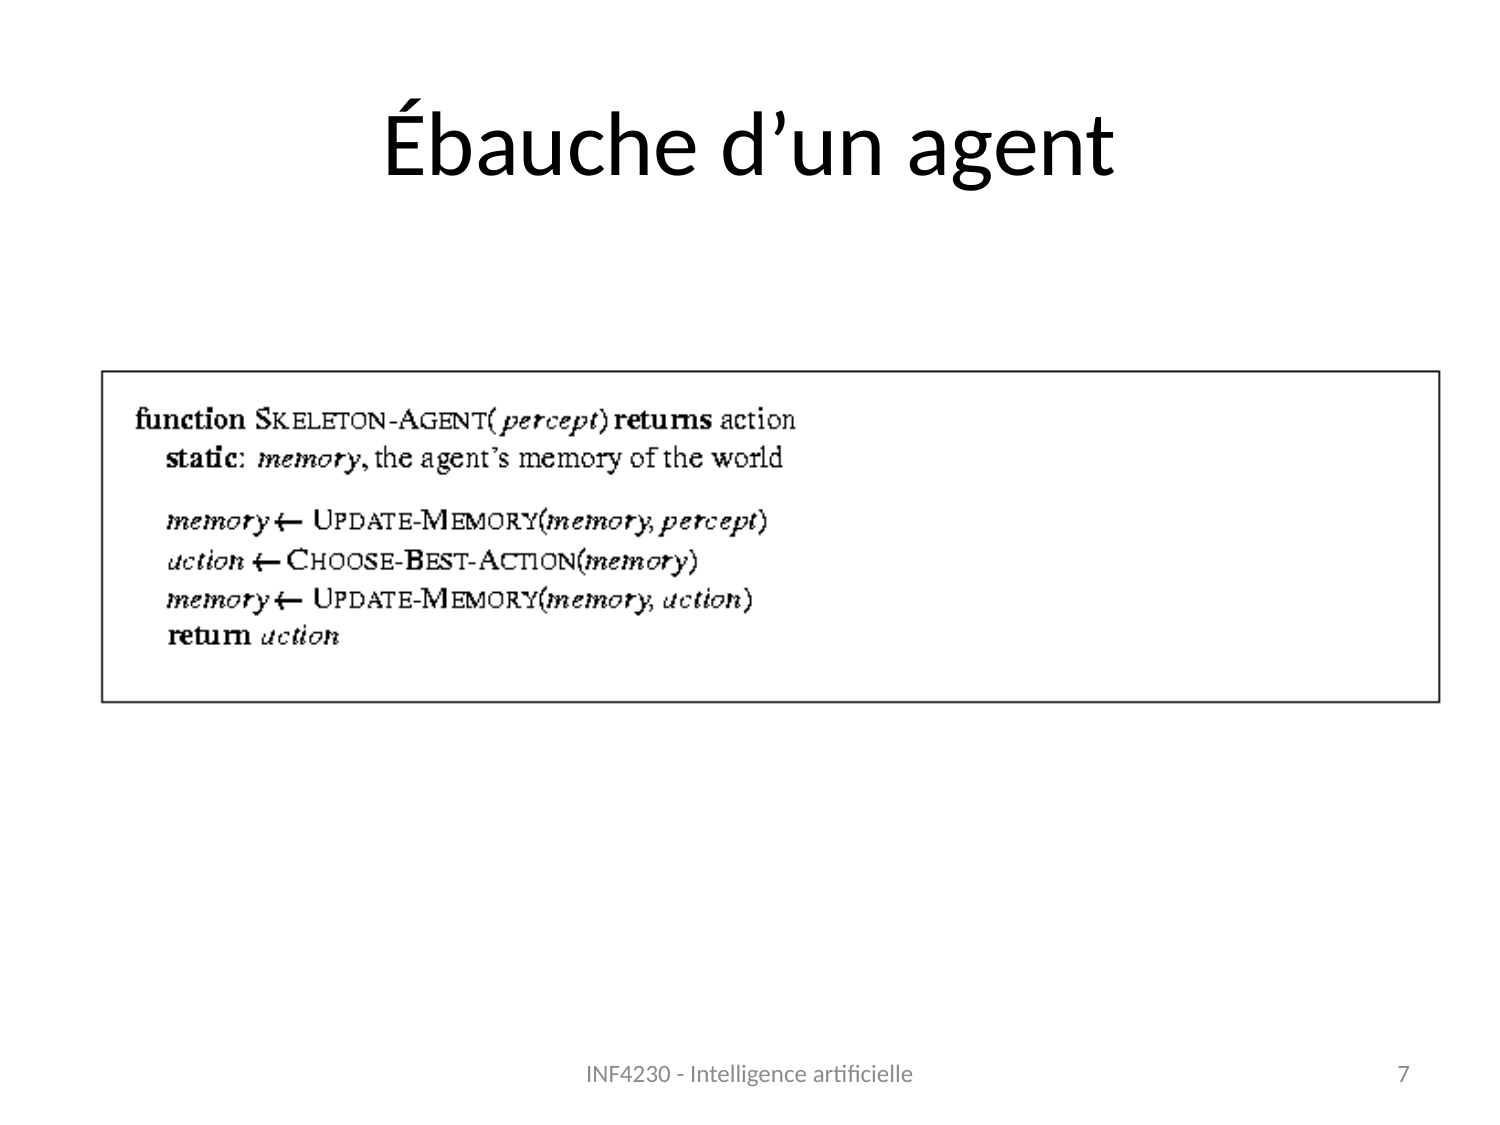

# Ébauche d’un agent
INF4230 - Intelligence artificielle